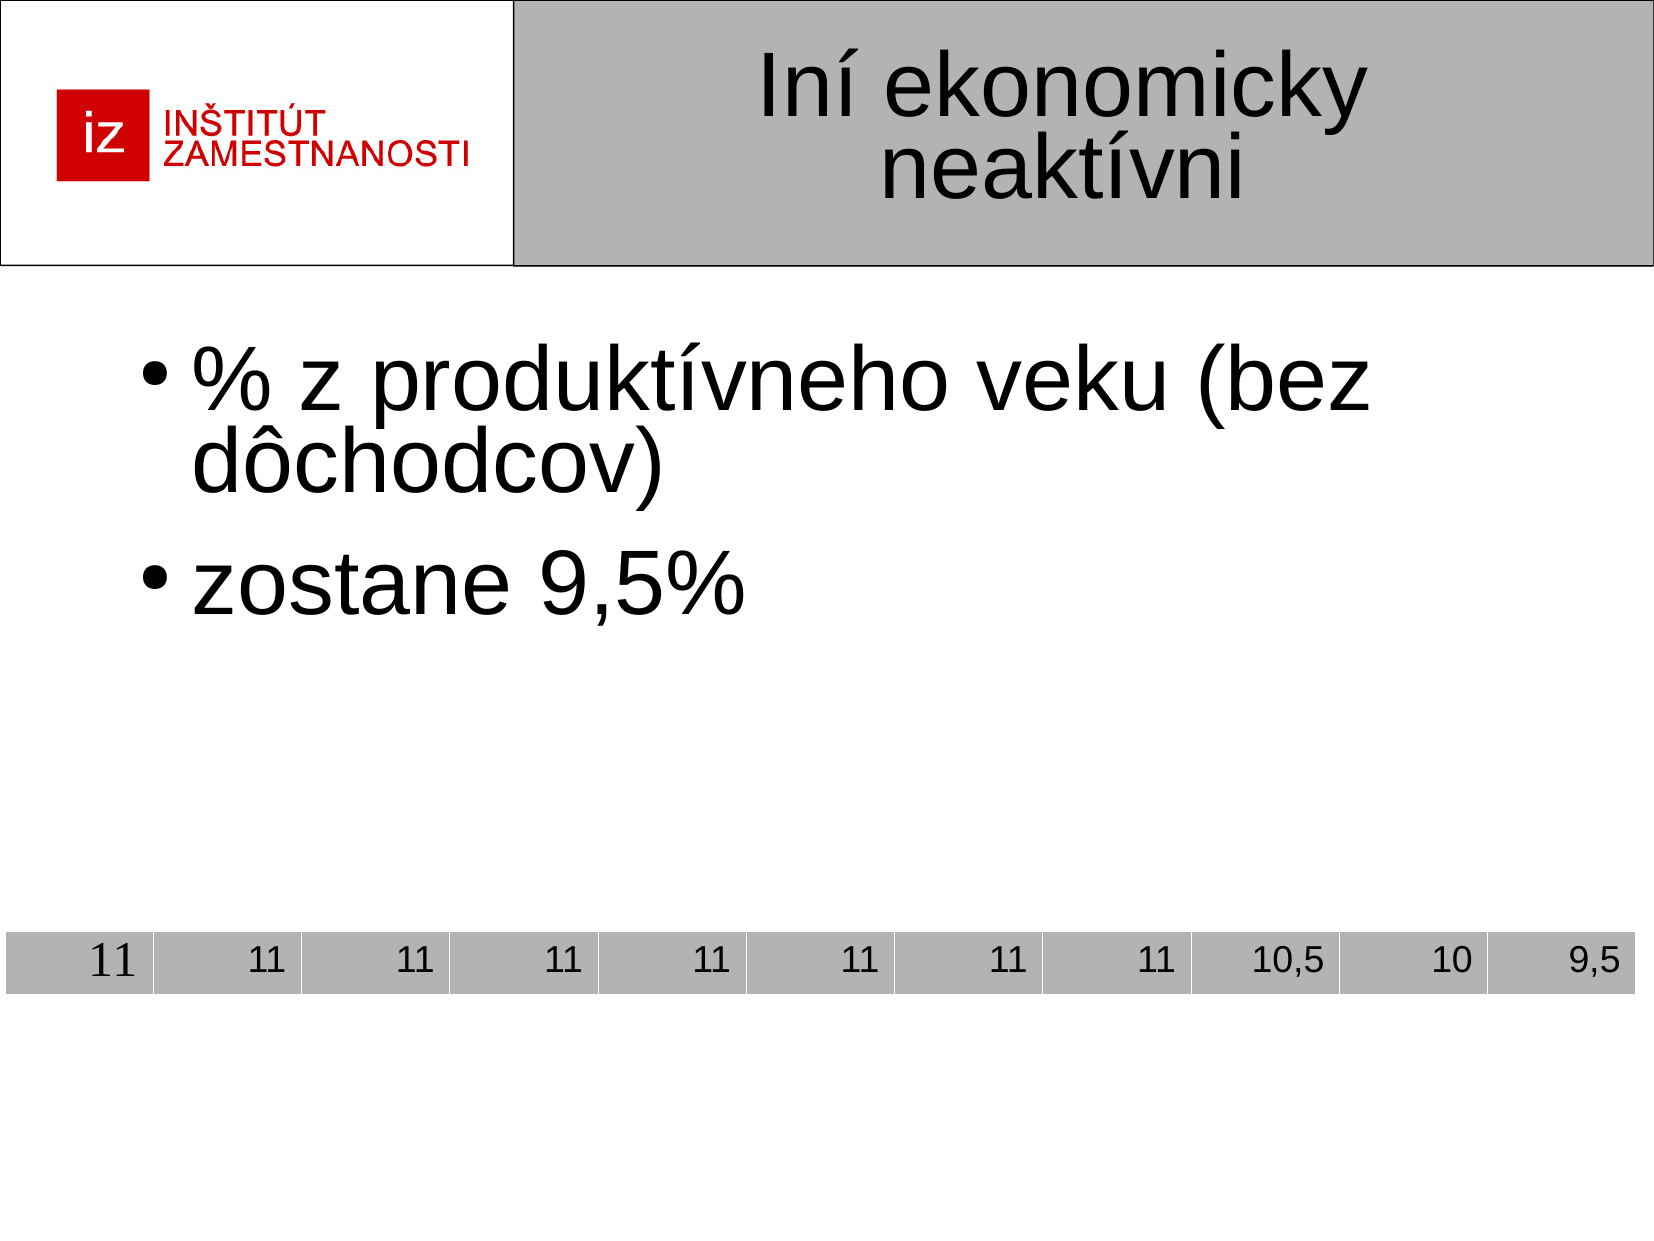

# Iní ekonomicky neaktívni
% z produktívneho veku (bez dôchodcov)
zostane 9,5%
| 11 | 11 | 11 | 11 | 11 | 11 | 11 | 11 | 10,5 | 10 | 9,5 |
| --- | --- | --- | --- | --- | --- | --- | --- | --- | --- | --- |